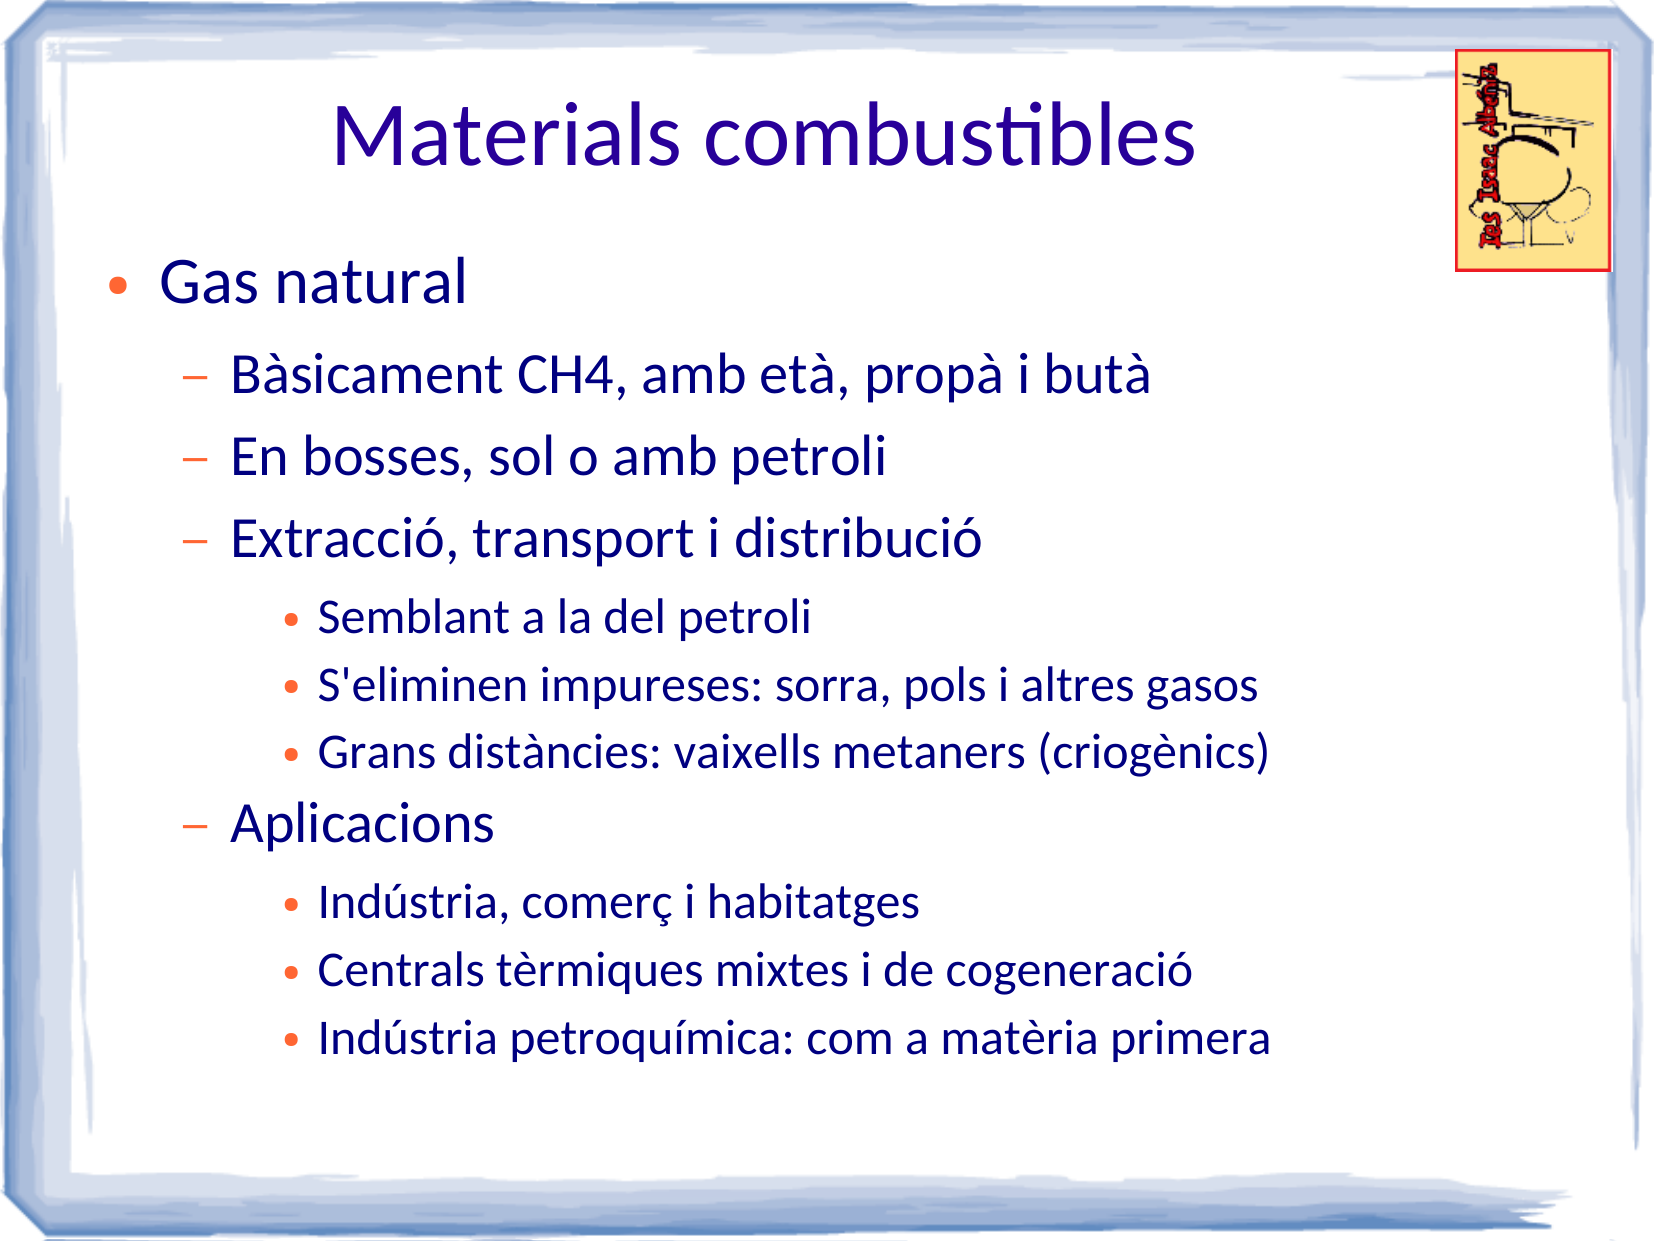

# Materials combustibles
Gas natural
Bàsicament CH4, amb età, propà i butà
En bosses, sol o amb petroli
Extracció, transport i distribució
Semblant a la del petroli
S'eliminen impureses: sorra, pols i altres gasos
Grans distàncies: vaixells metaners (criogènics)
Aplicacions
Indústria, comerç i habitatges
Centrals tèrmiques mixtes i de cogeneració
Indústria petroquímica: com a matèria primera